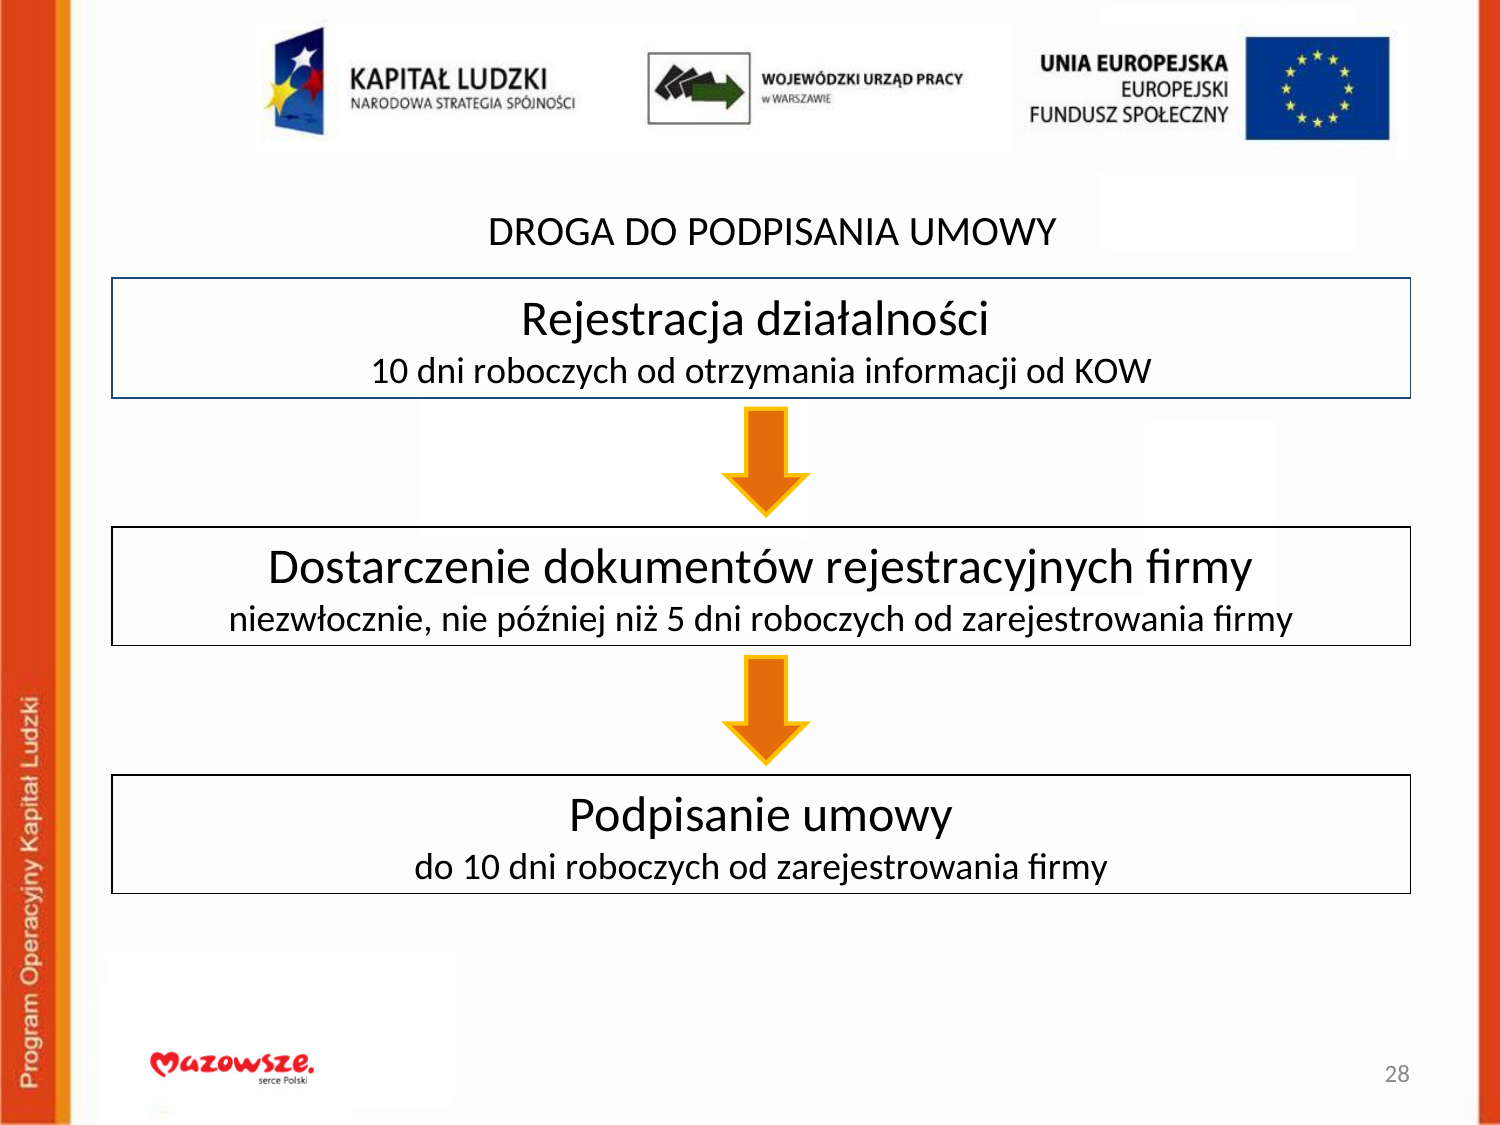

DROGA DO PODPISANIA UMOWY
# Rejestracja działalności 10 dni roboczych od otrzymania informacji od KOW
Dostarczenie dokumentów rejestracyjnych firmy
niezwłocznie, nie później niż 5 dni roboczych od zarejestrowania firmy
Podpisanie umowy
do 10 dni roboczych od zarejestrowania firmy